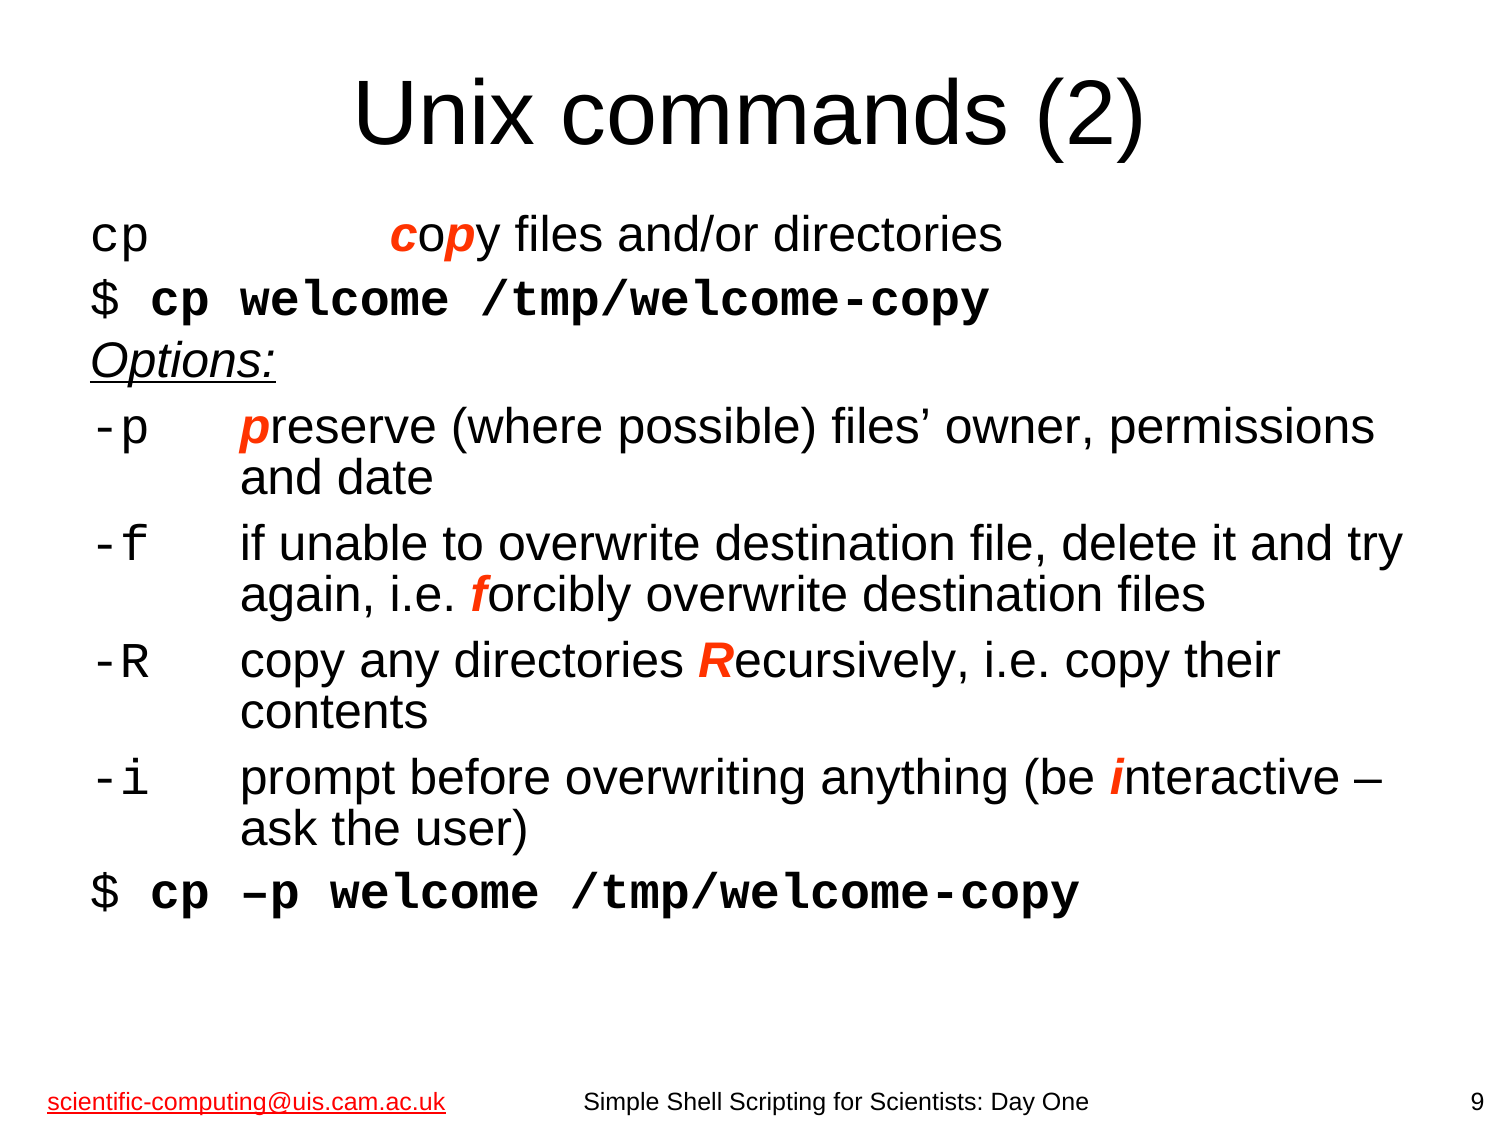

# Unix commands (2)
cp		copy files and/or directories
$ cp welcome /tmp/welcome-copy
Options:
-p	preserve (where possible) files’ owner, permissions 	and date
-f	if unable to overwrite destination file, delete it and try 	again, i.e. forcibly overwrite destination files
-R	copy any directories Recursively, i.e. copy their 	contents
-i	prompt before overwriting anything (be interactive – 	ask the user)
$ cp –p welcome /tmp/welcome-copy
escience-support@ucs.cam.ac.uk	Simple Shell Scripting for Scientists: Day One
9